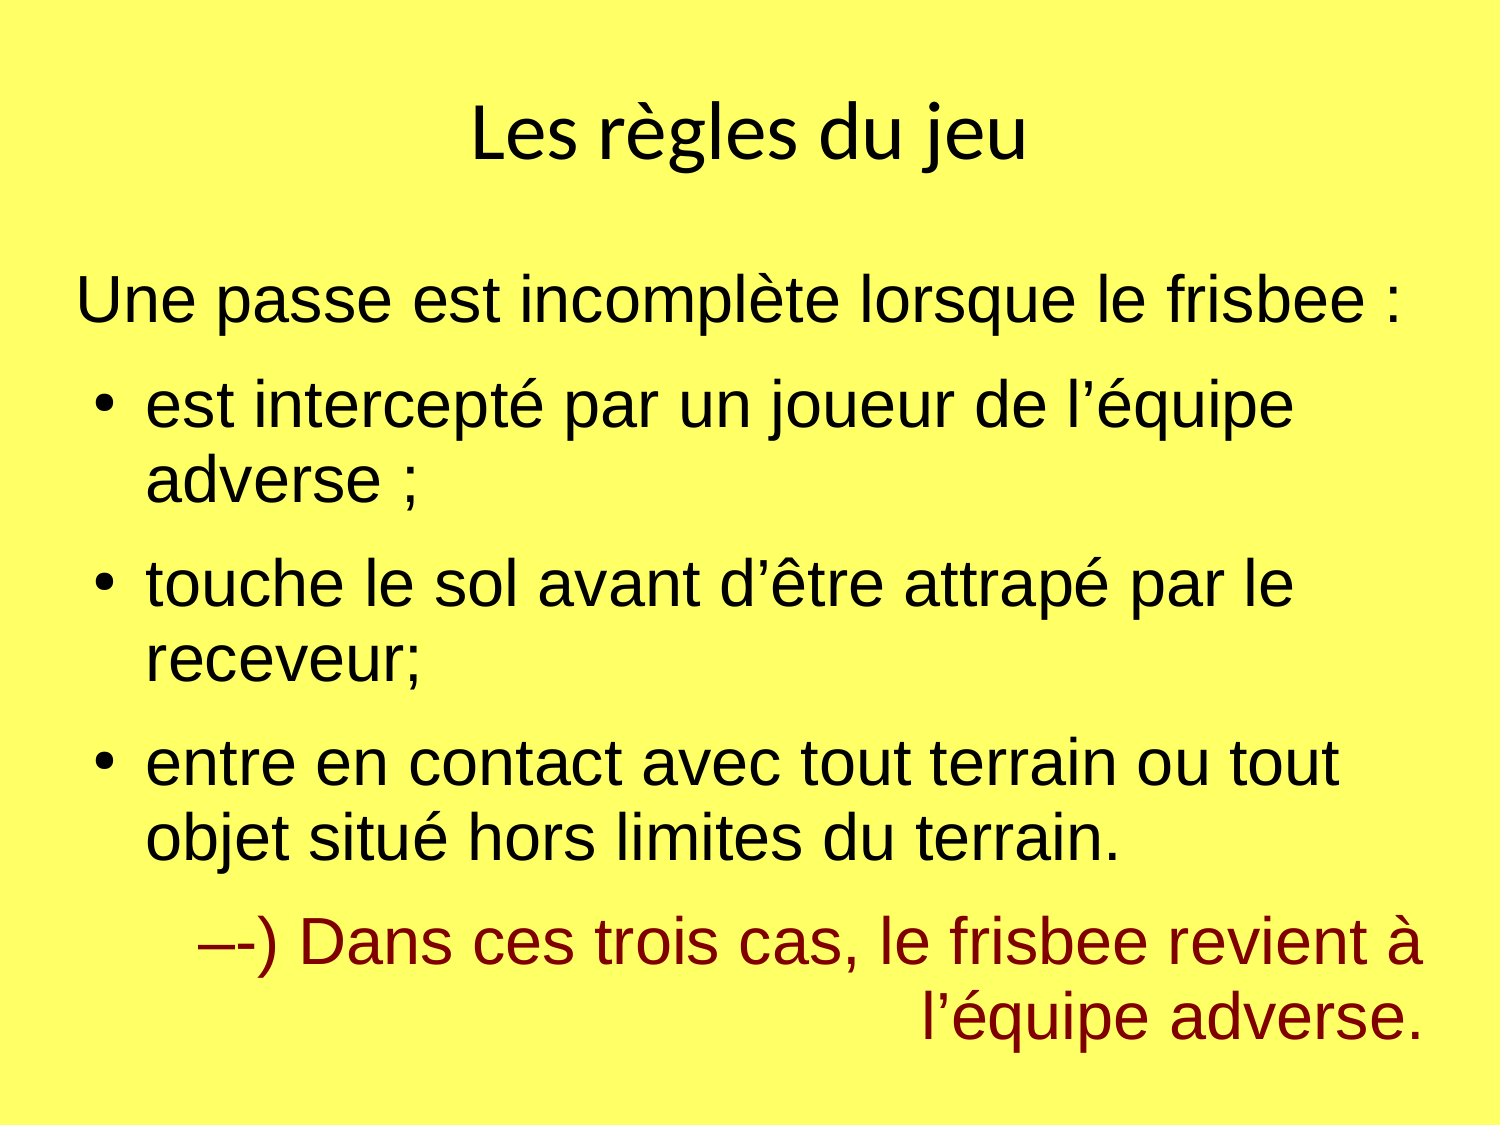

# Les règles du jeu
Une passe est incomplète lorsque le frisbee :
est intercepté par un joueur de l’équipe adverse ;
touche le sol avant d’être attrapé par le receveur;
entre en contact avec tout terrain ou tout objet situé hors limites du terrain.
–-) Dans ces trois cas, le frisbee revient à l’équipe adverse.